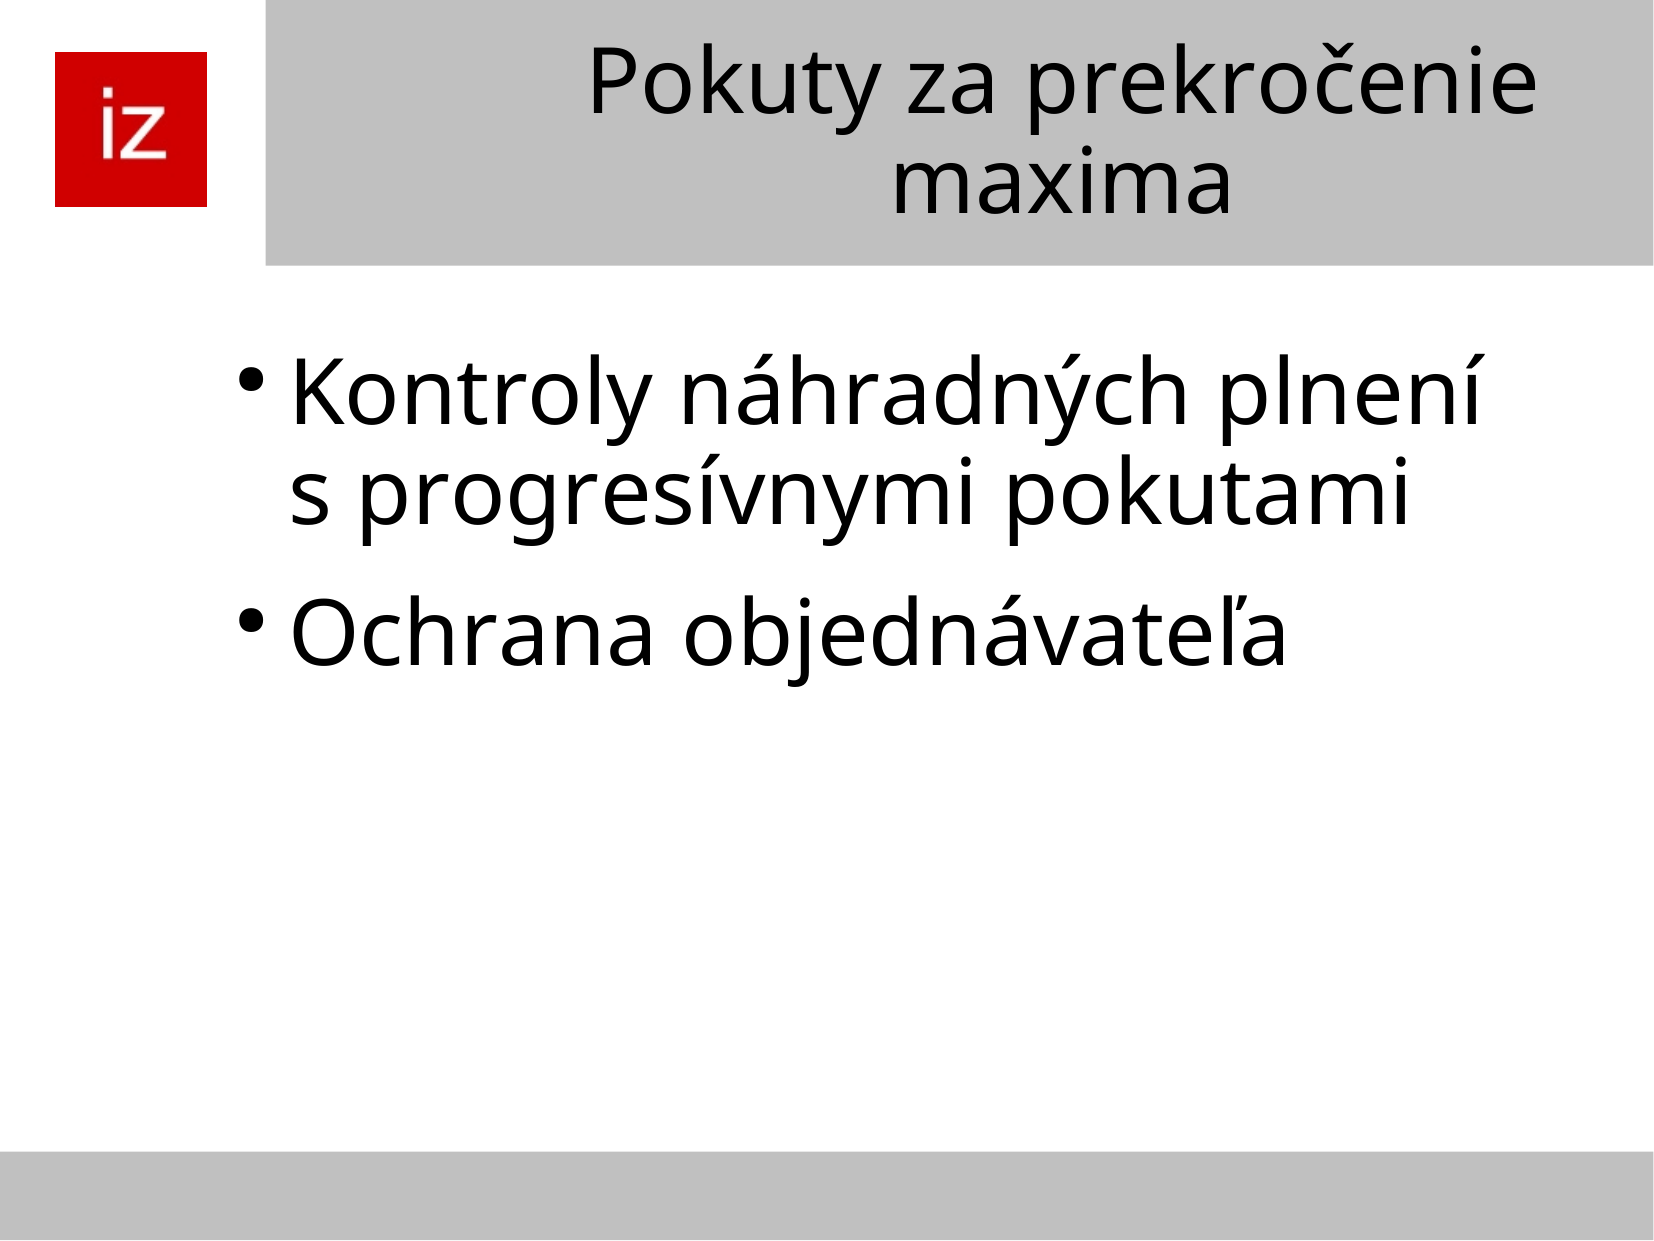

# Pokuty za prekročenie maxima
Kontroly náhradných plnení s progresívnymi pokutami
Ochrana objednávateľa